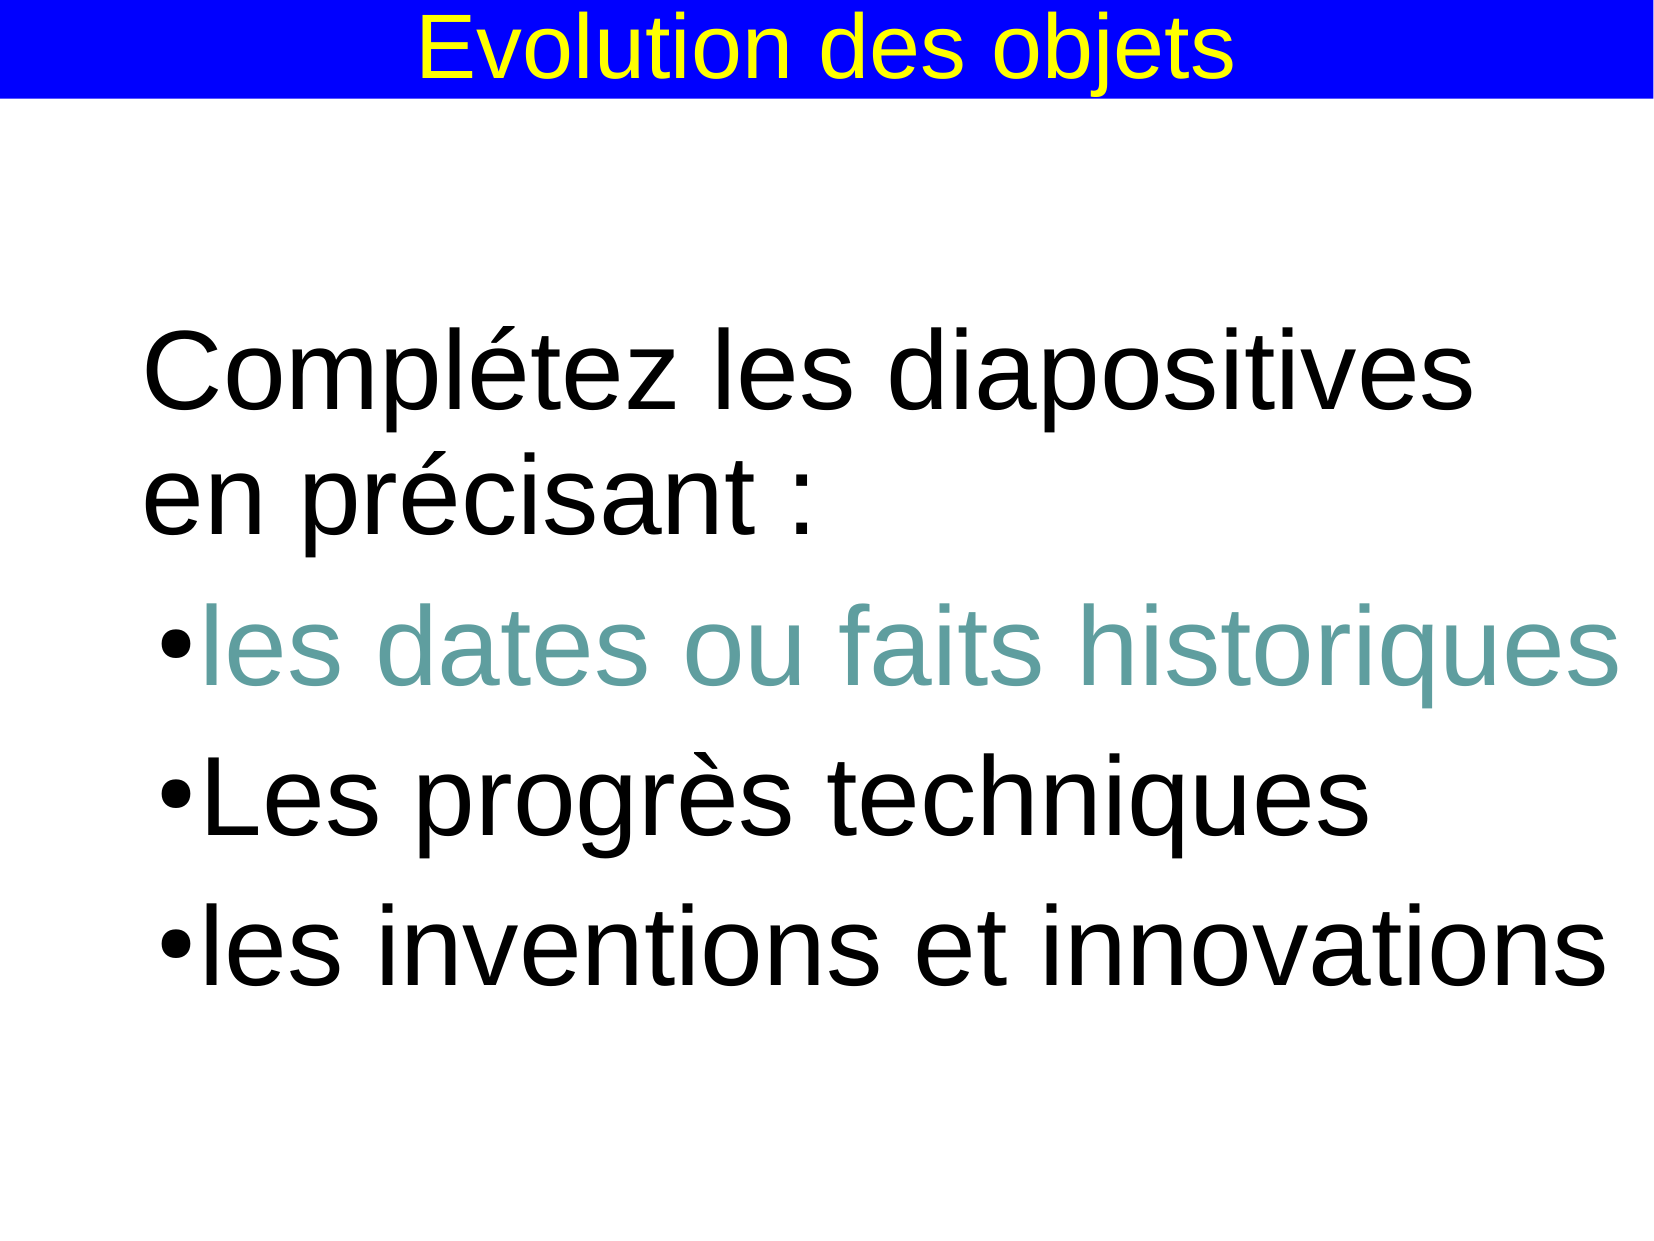

# Evolution des objets
Complétez les diapositives en précisant :
les dates ou faits historiques
Les progrès techniques
les inventions et innovations